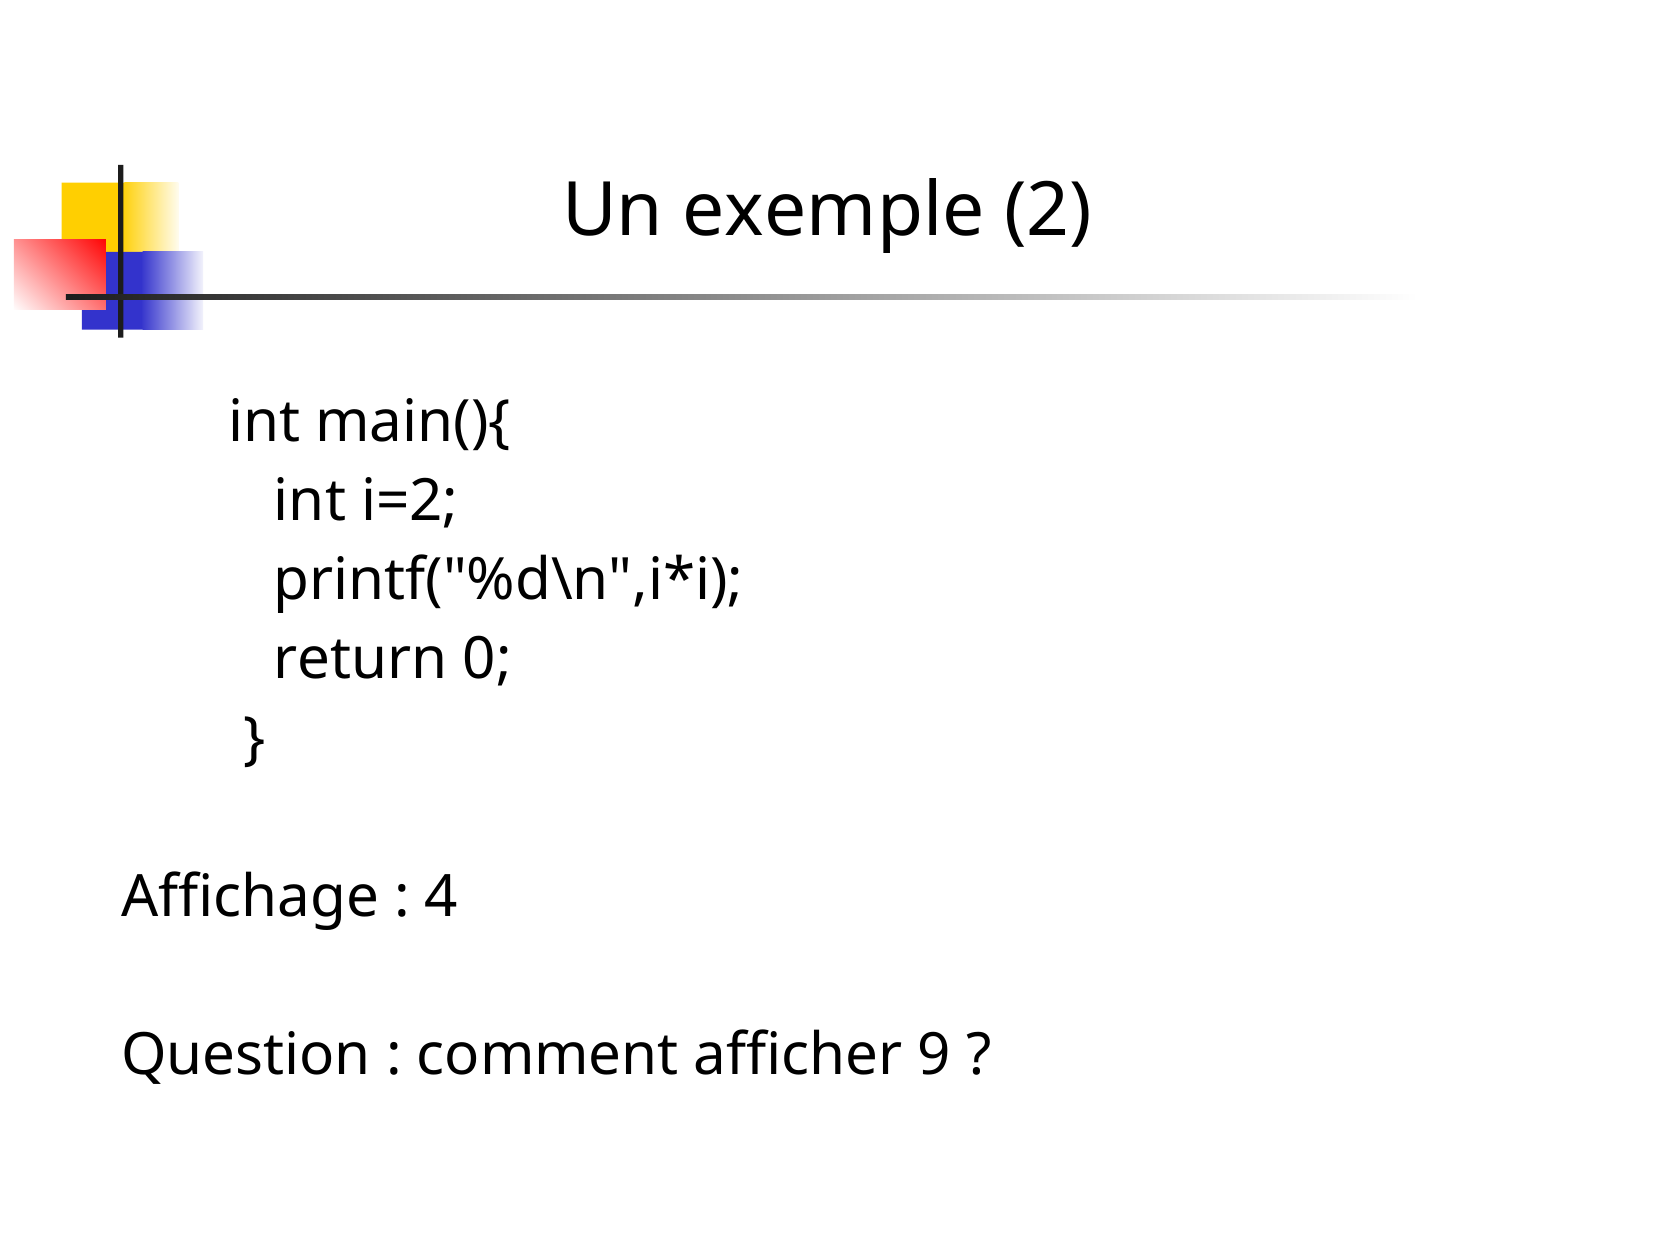

# Un exemple (2)
 int main(){
 int i=2;
 printf("%d\n",i*i);
 return 0;
 }
Affichage : 4
Question : comment afficher 9 ?